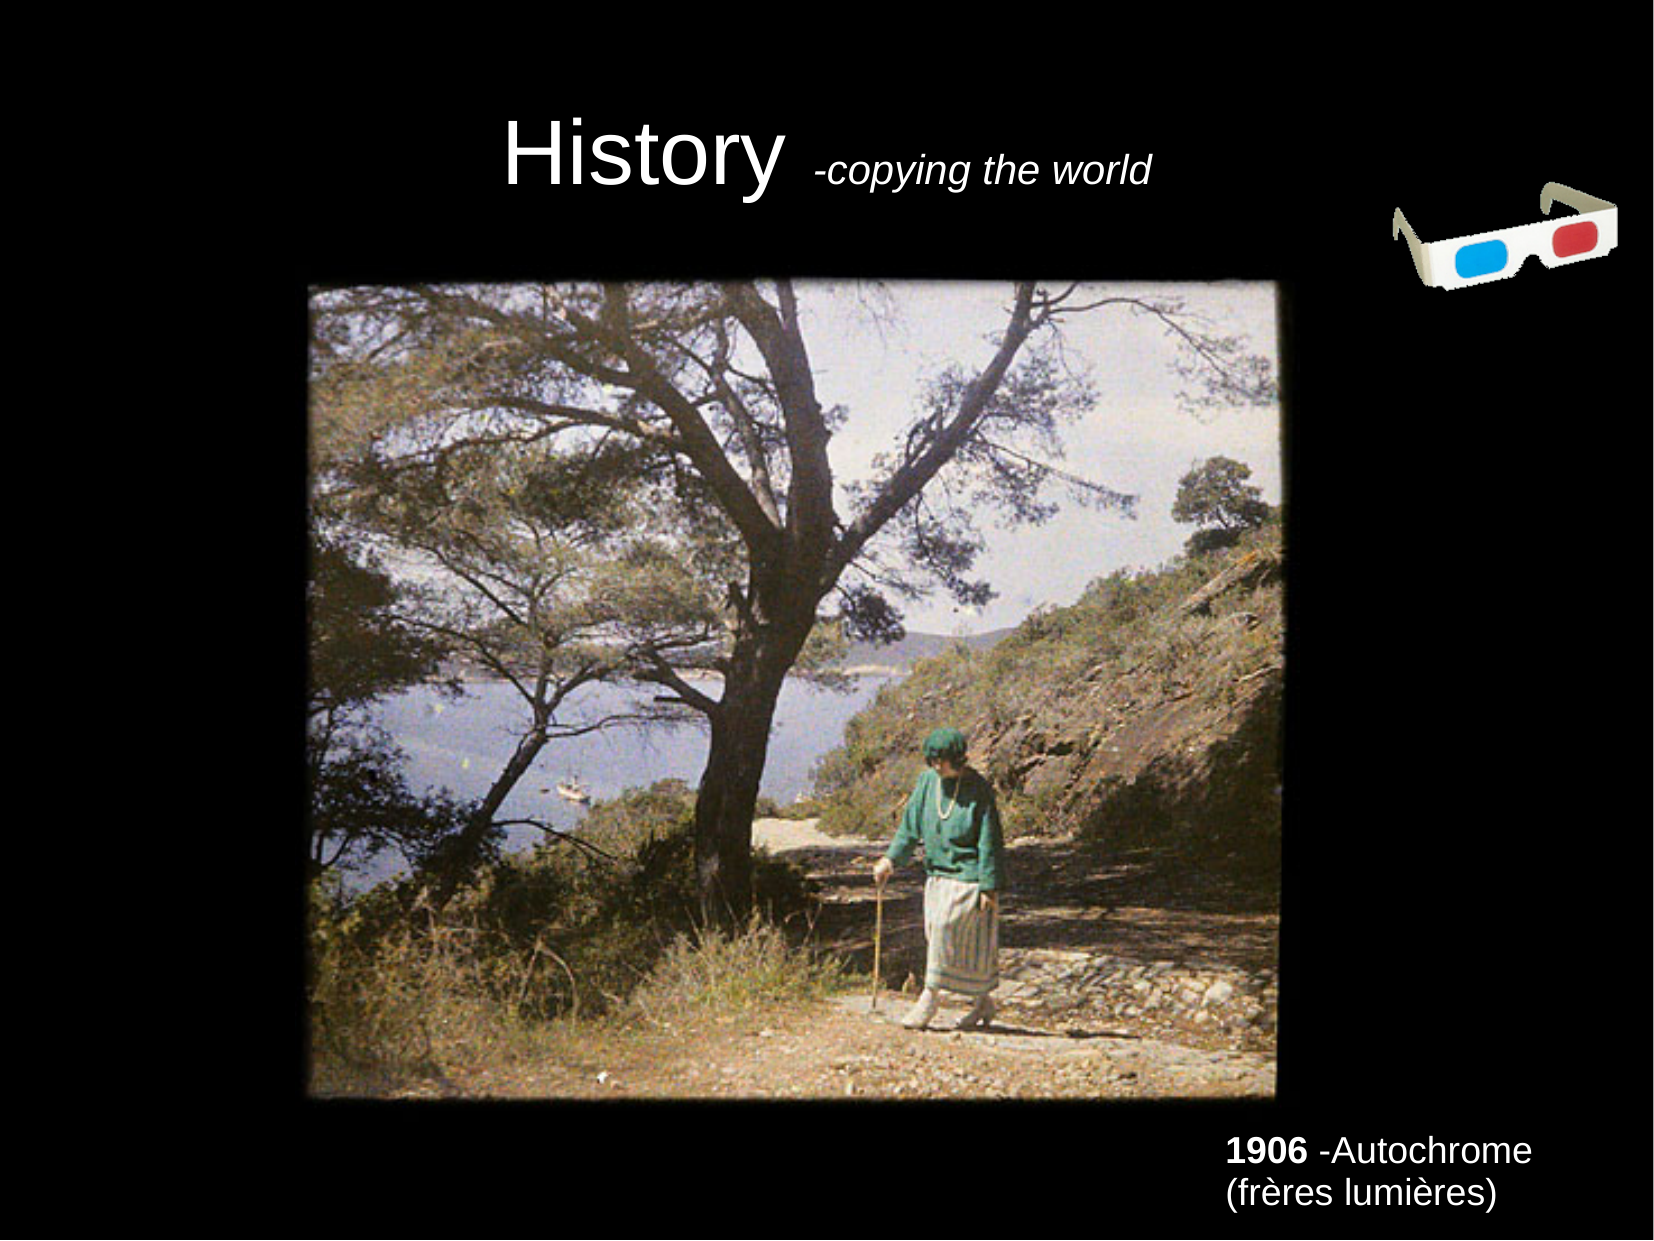

# History -copying the world
1906 -Autochrome
(frères lumières)